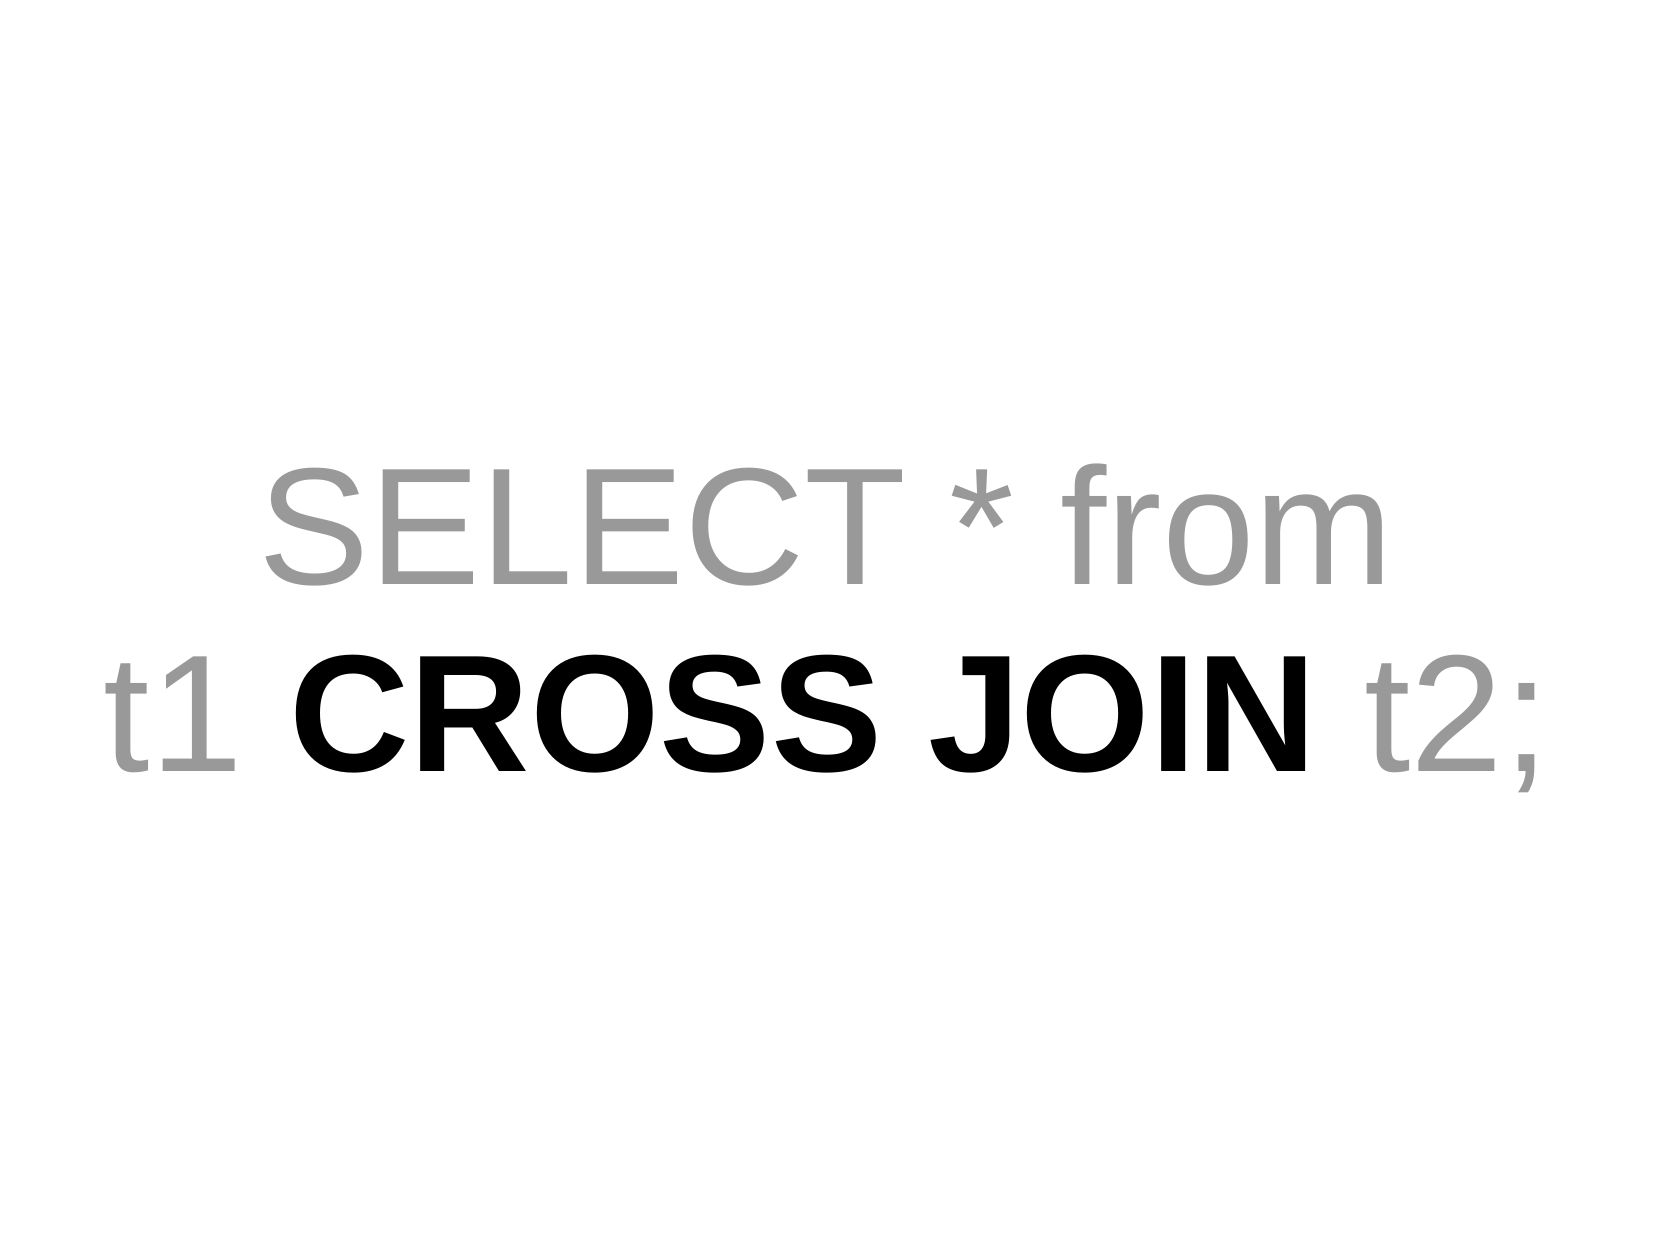

# SELECT * from t1 CROSS JOIN t2;